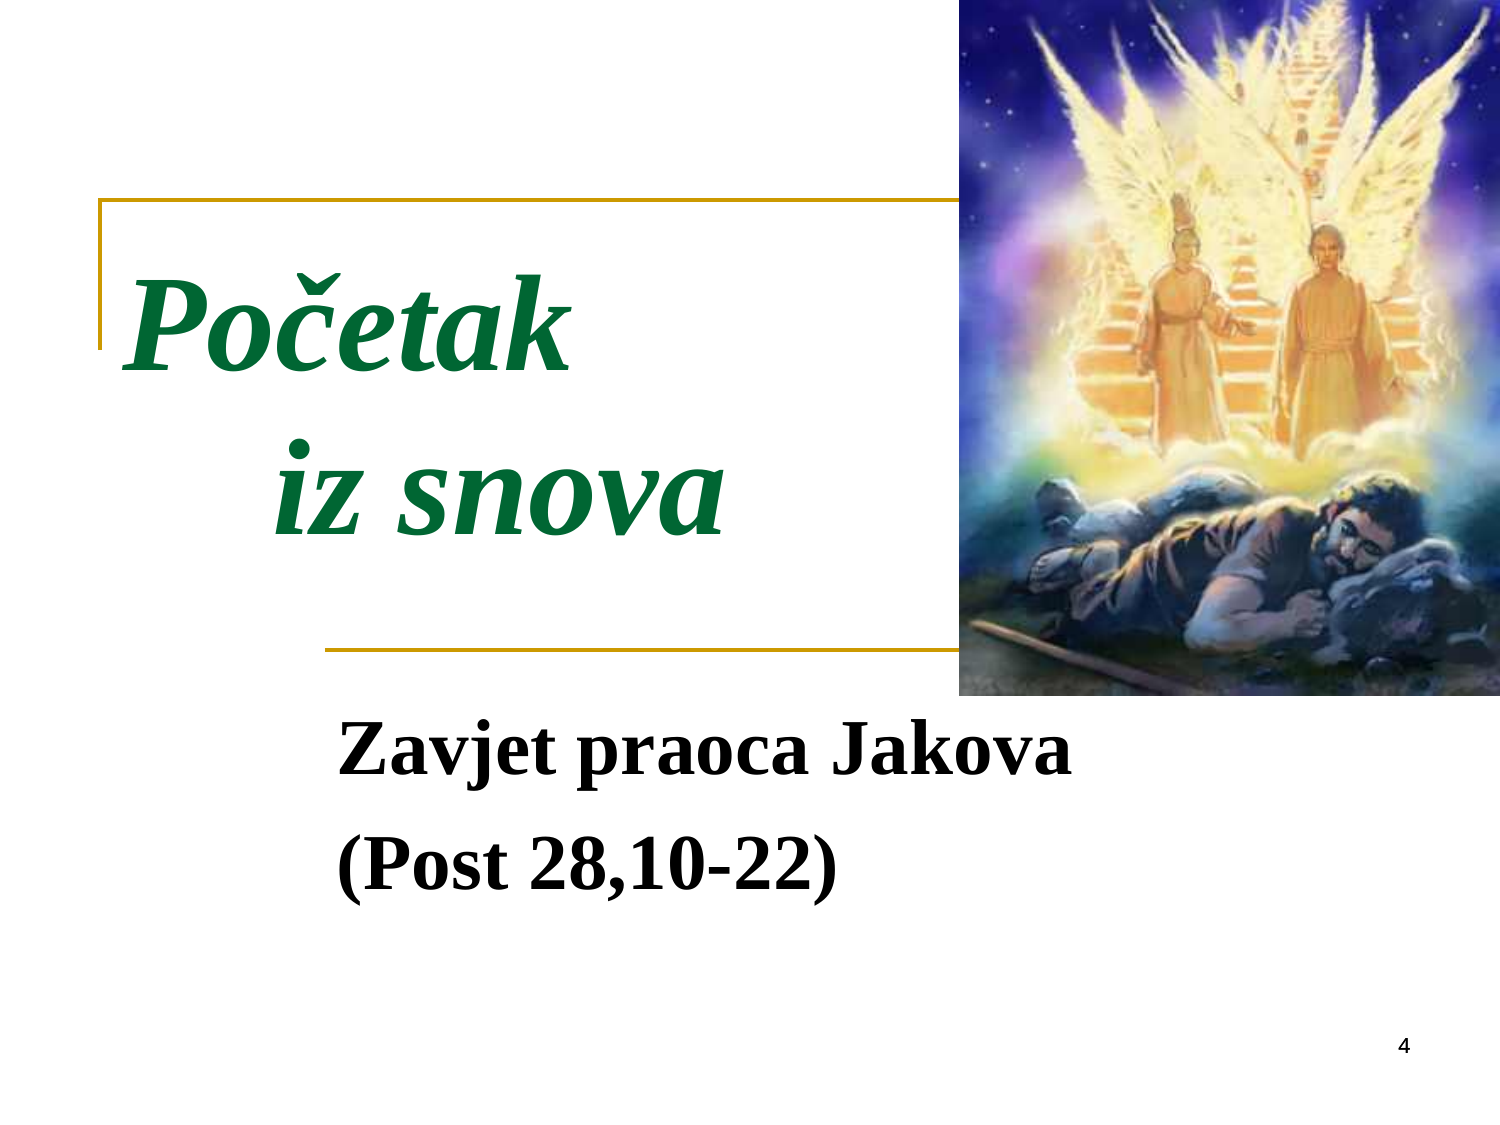

# Početak iz snova
Zavjet praoca Jakova
(Post 28,10-22)